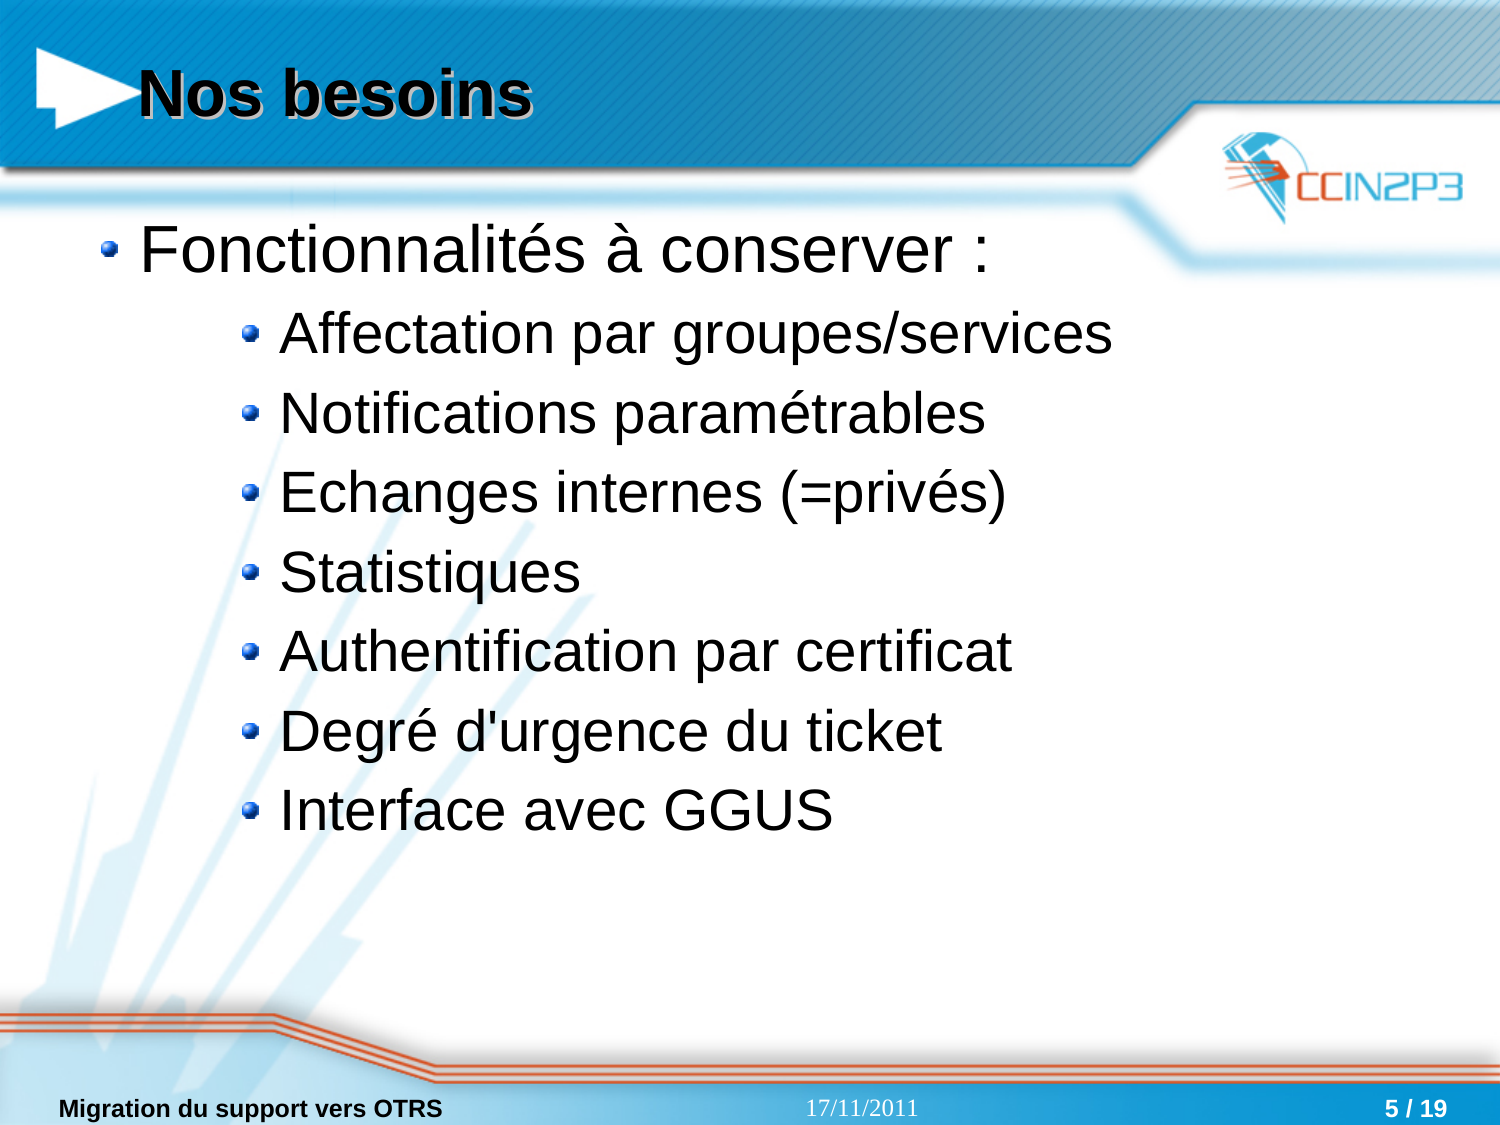

# Nos besoins
Fonctionnalités à conserver :
Affectation par groupes/services
Notifications paramétrables
Echanges internes (=privés)
Statistiques
Authentification par certificat
Degré d'urgence du ticket
Interface avec GGUS
Migration du support vers OTRS
5